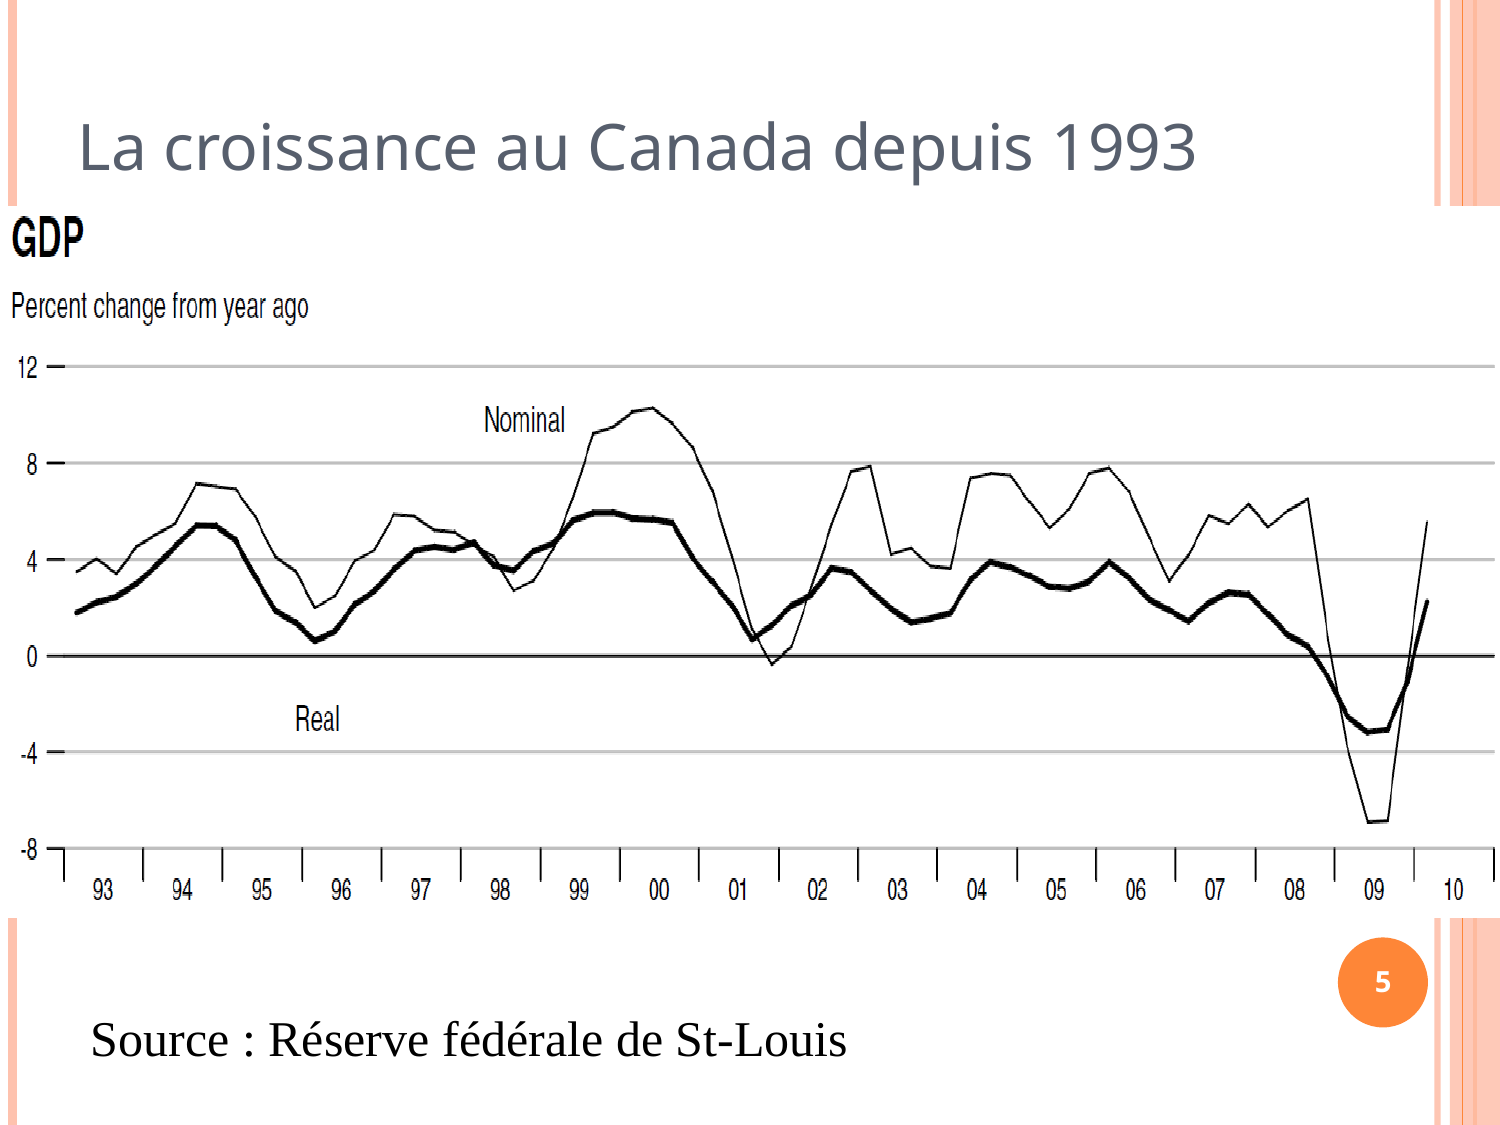

# La croissance au Canada depuis 1993
La première récession depuis 1990-91 …
Source : Réserve fédérale de St-Louis